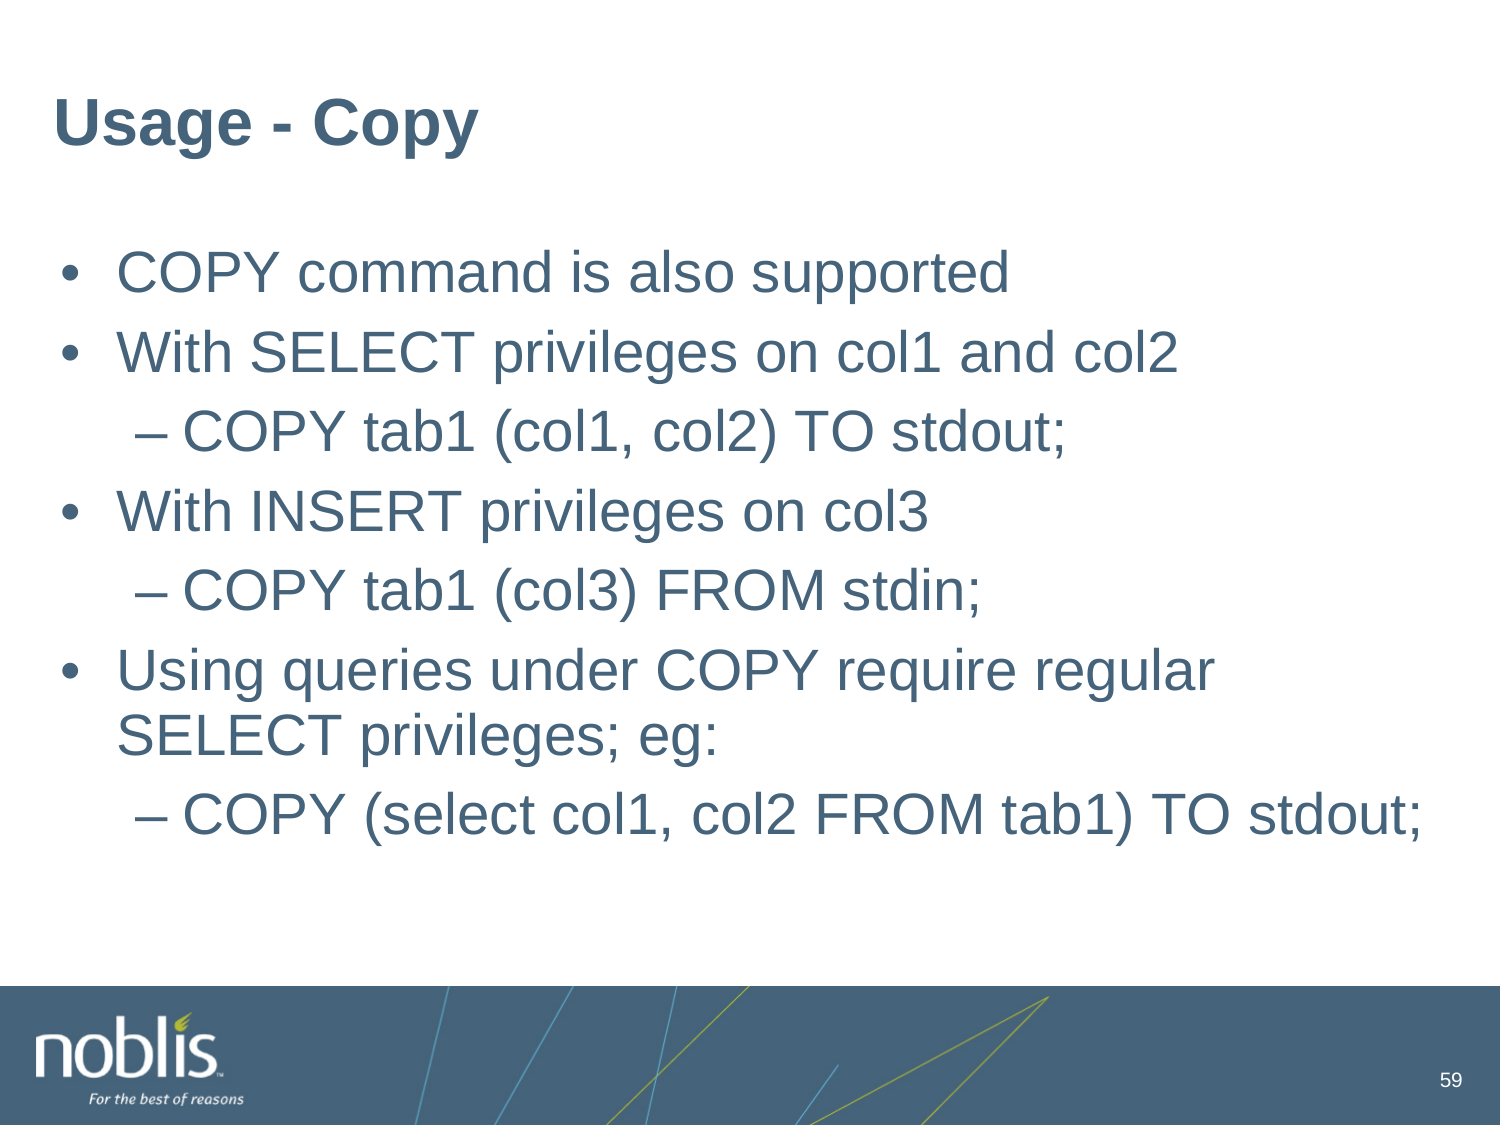

# Usage - Copy
COPY command is also supported
With SELECT privileges on col1 and col2
COPY tab1 (col1, col2) TO stdout;
With INSERT privileges on col3
COPY tab1 (col3) FROM stdin;
Using queries under COPY require regular SELECT privileges; eg:
COPY (select col1, col2 FROM tab1) TO stdout;